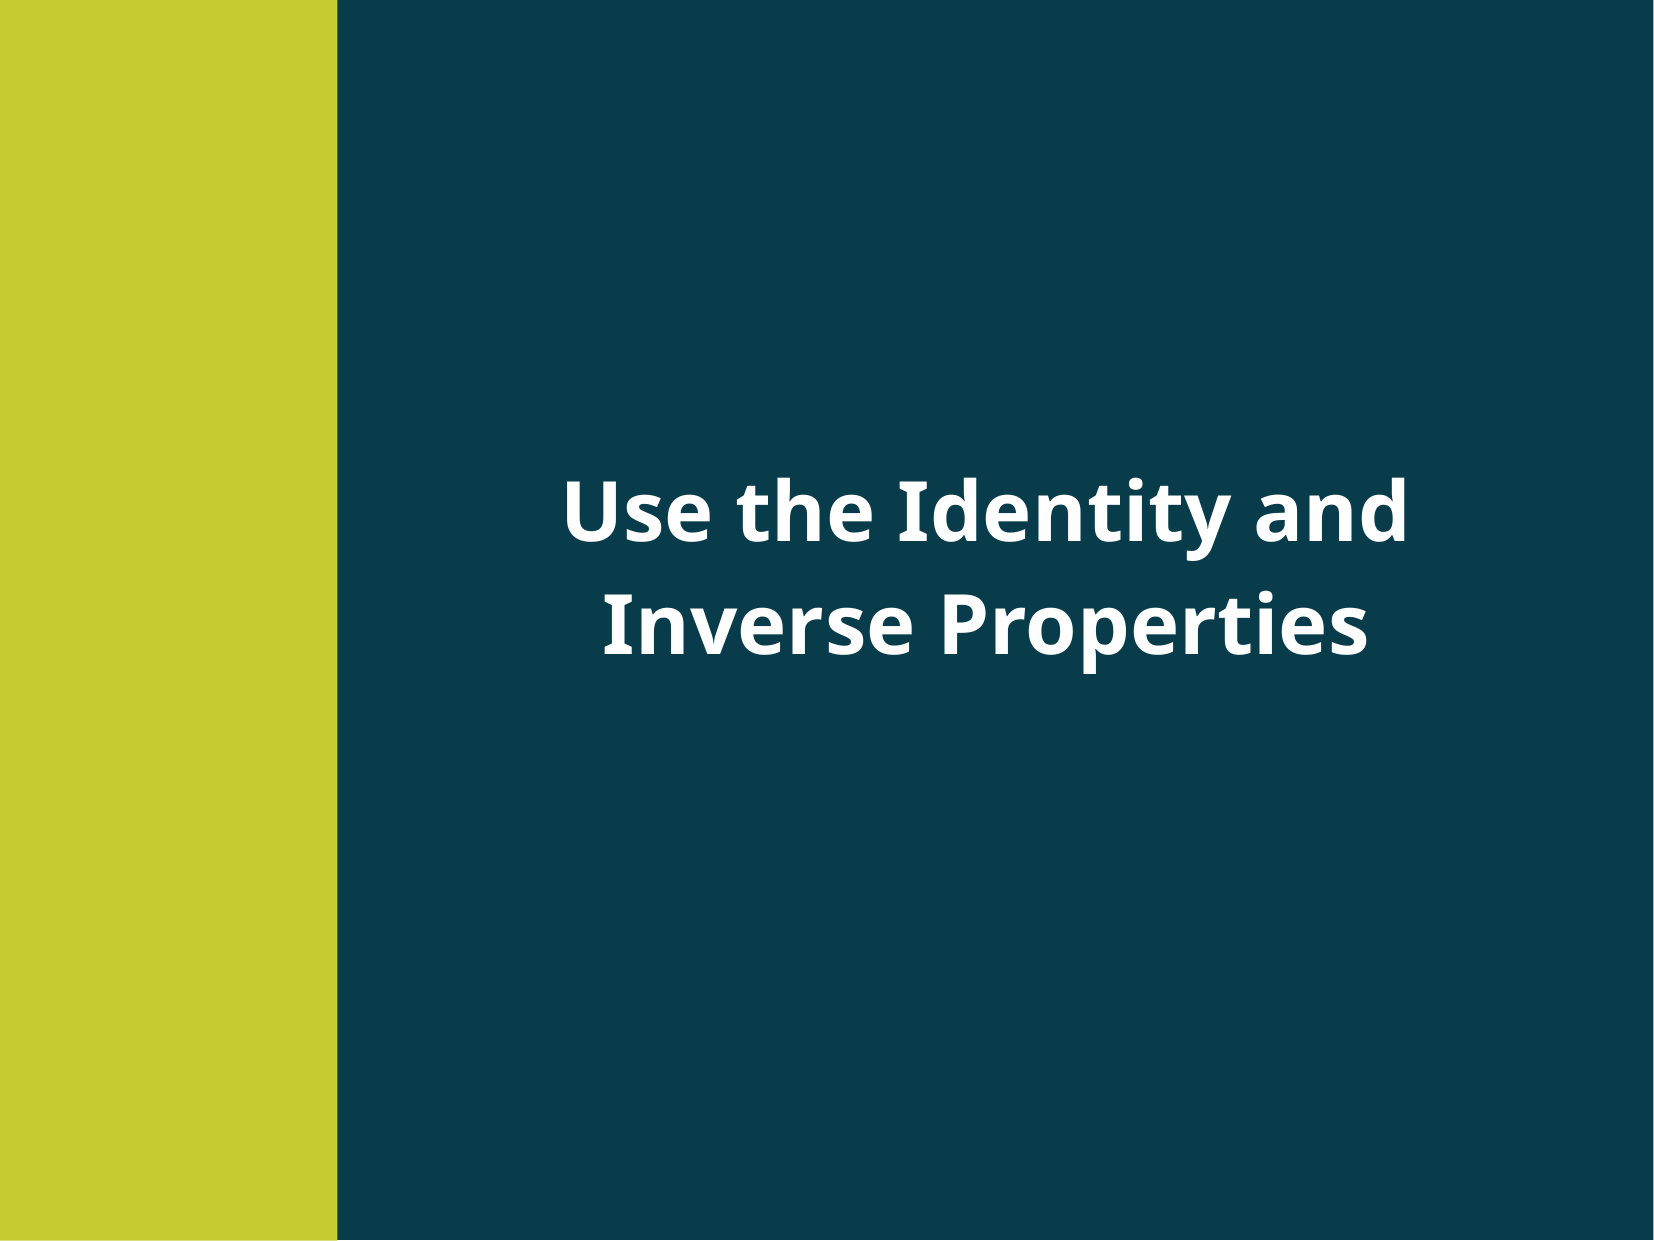

# Use the Identity and Inverse Properties